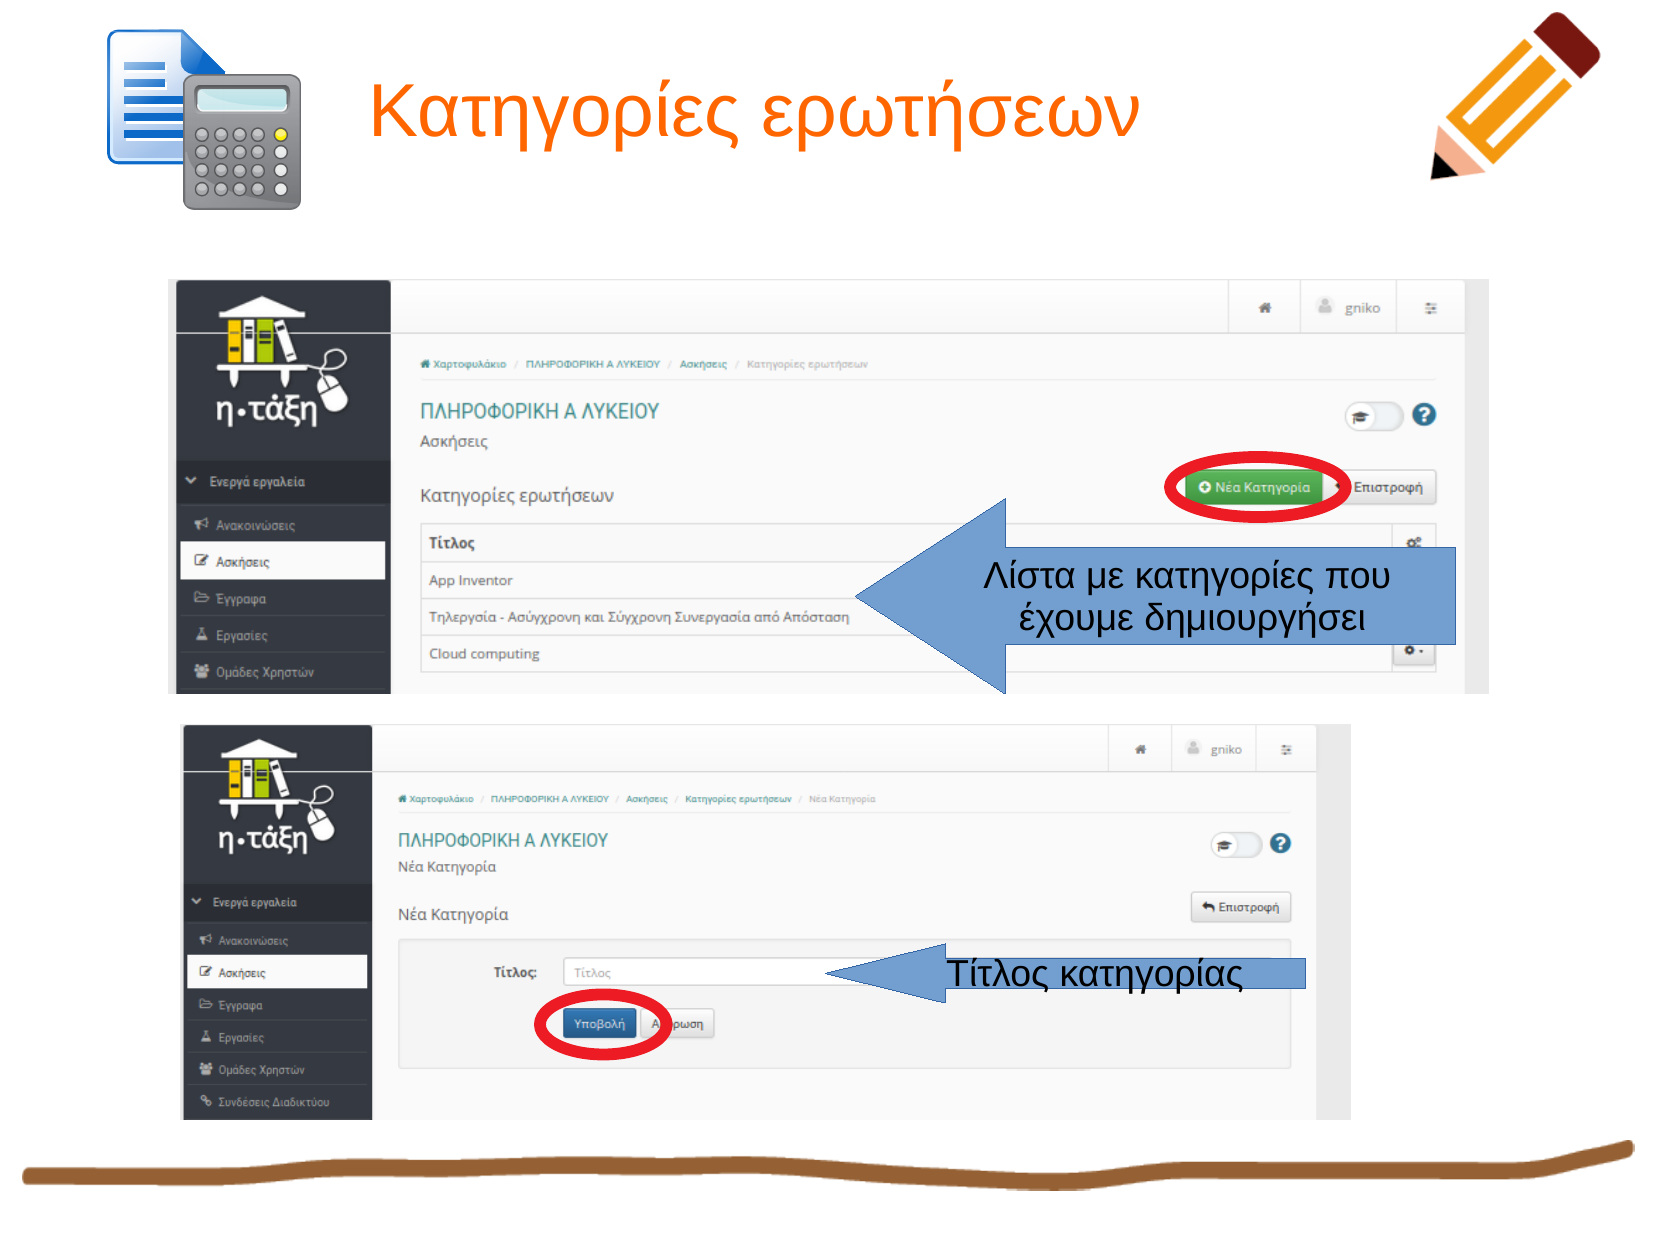

# Κατηγορίες ερωτήσεων
Λίστα με κατηγορίες που
έχουμε δημιουργήσει
Τίτλος κατηγορίας